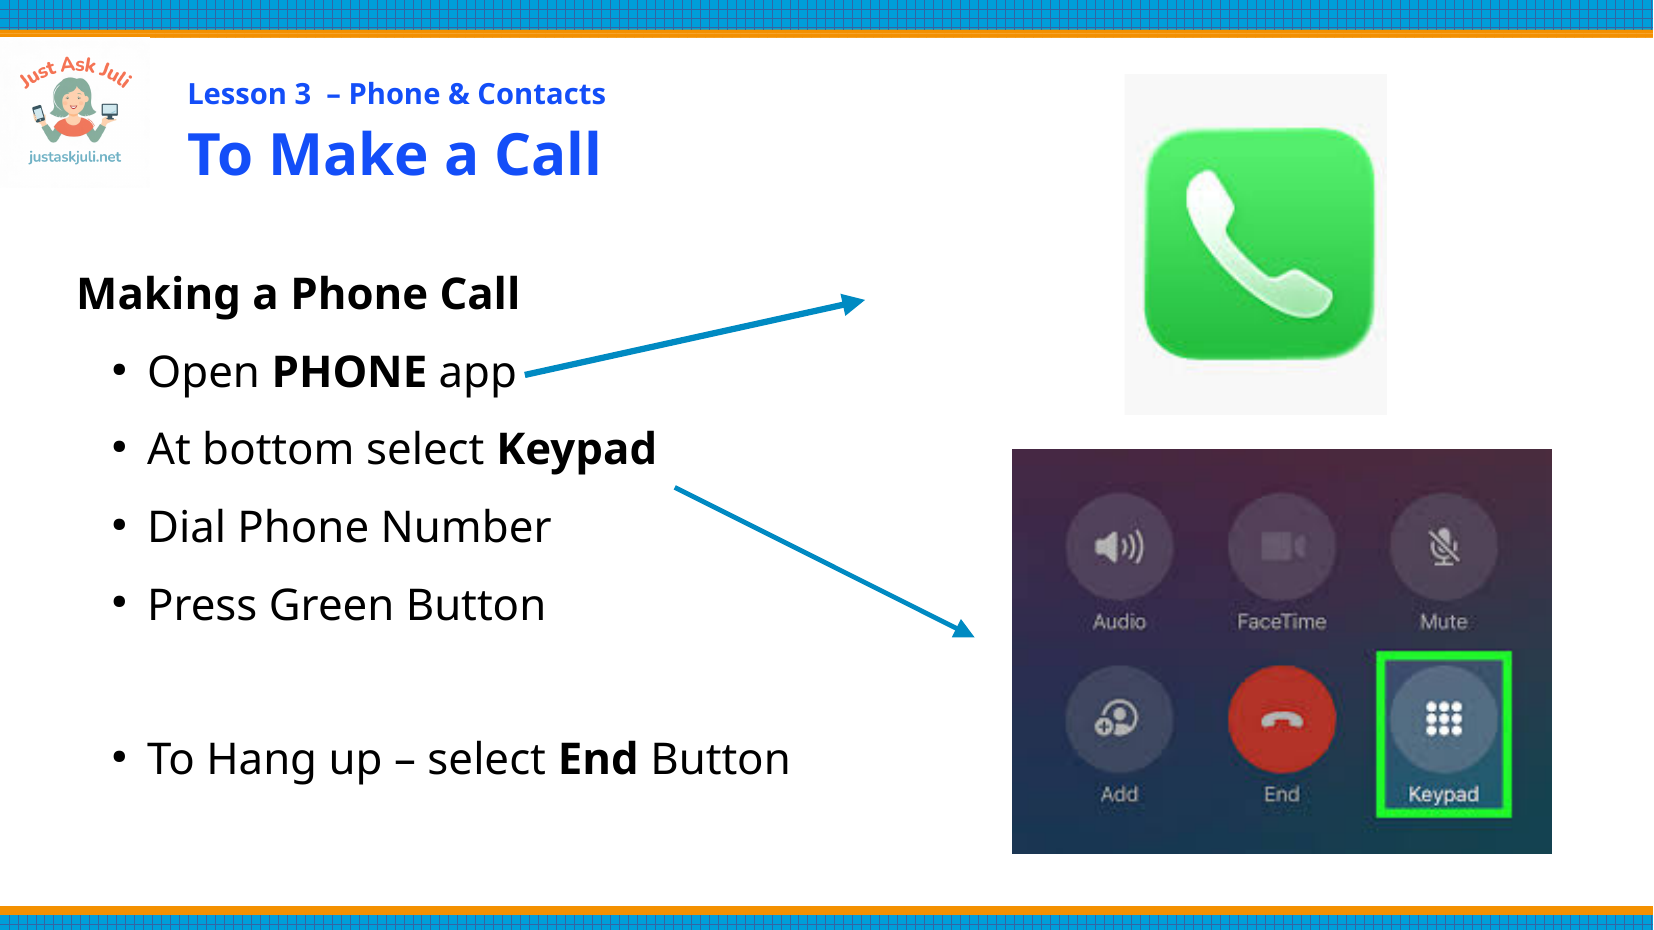

Lesson 3 – Phone & Contacts
To Make a Call
Making a Phone Call
Open PHONE app
At bottom select Keypad
Dial Phone Number
Press Green Button
To Hang up – select End Button